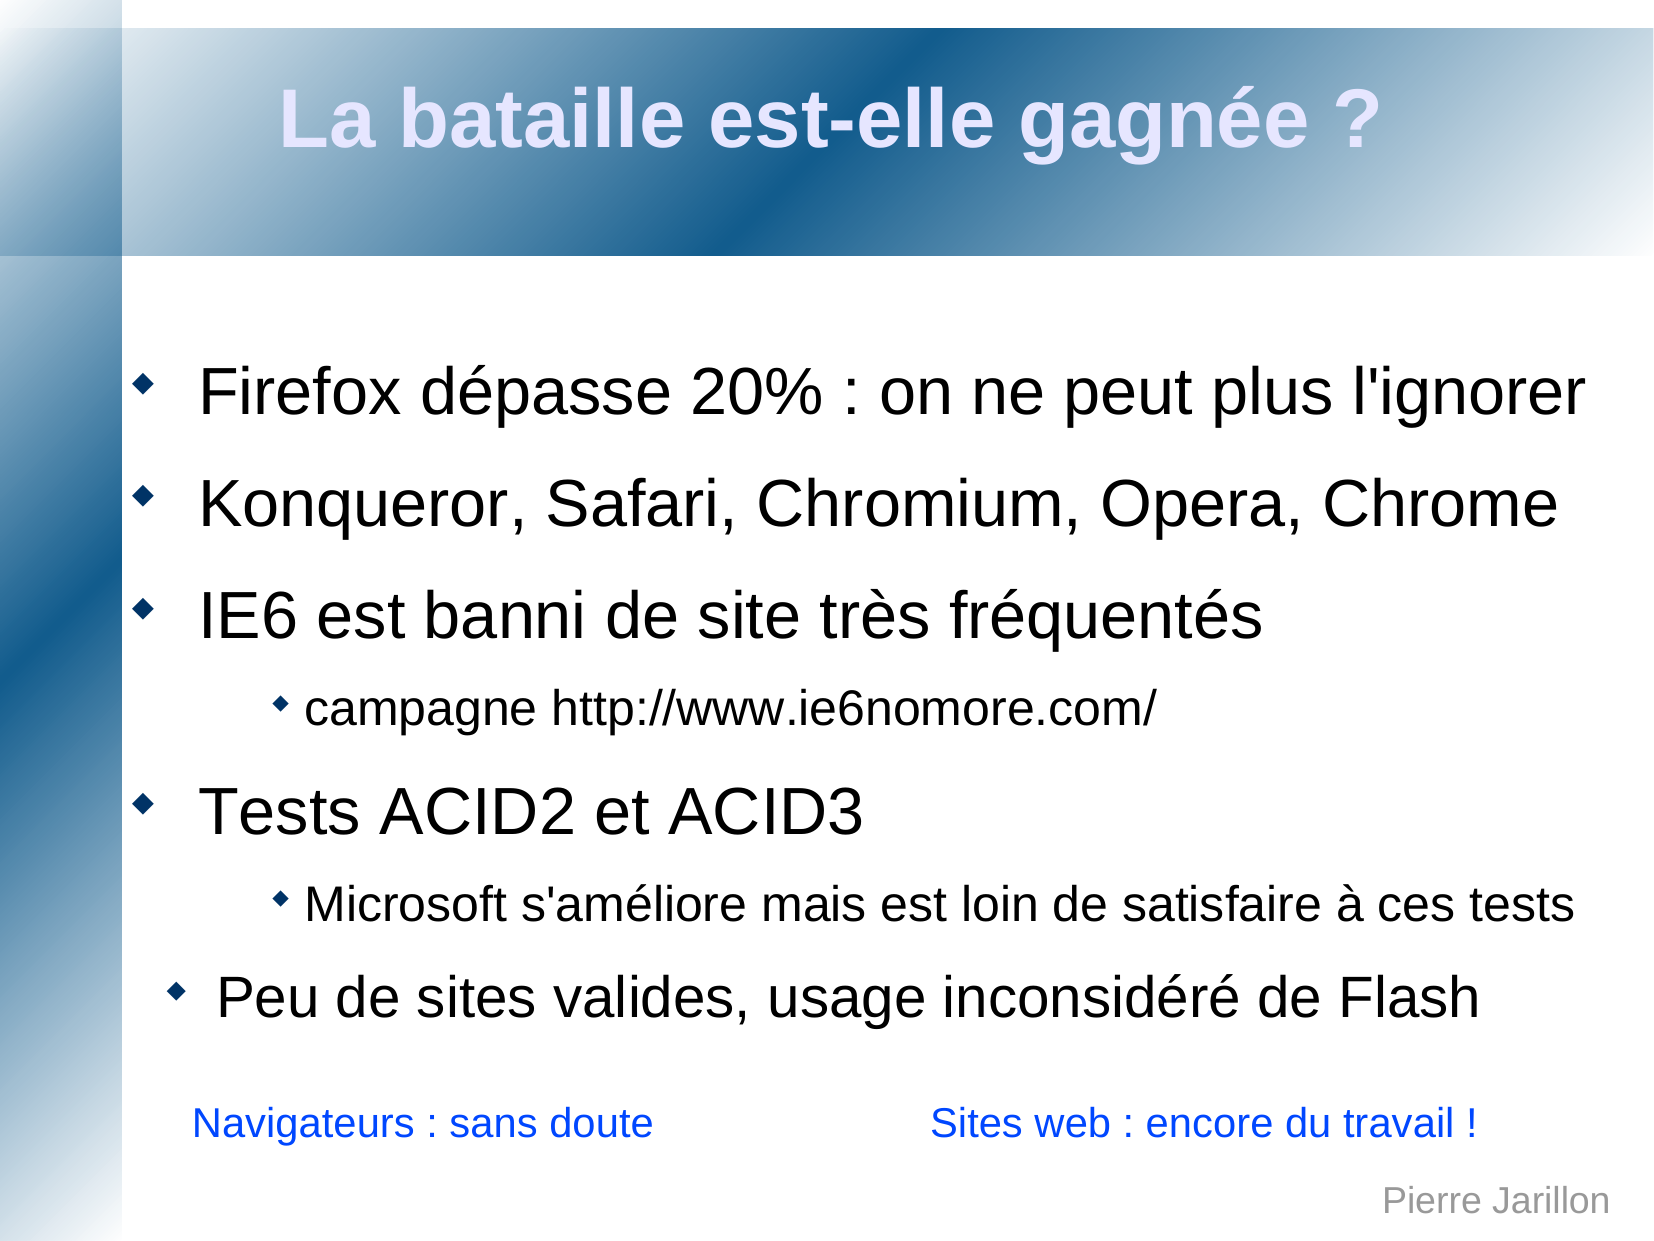

# La bataille est-elle gagnée ?
Firefox dépasse 20% : on ne peut plus l'ignorer
Konqueror, Safari, Chromium, Opera, Chrome
IE6 est banni de site très fréquentés
campagne http://www.ie6nomore.com/
Tests ACID2 et ACID3
Microsoft s'améliore mais est loin de satisfaire à ces tests
Peu de sites valides, usage inconsidéré de Flash
Navigateurs : sans doute				Sites web : encore du travail !